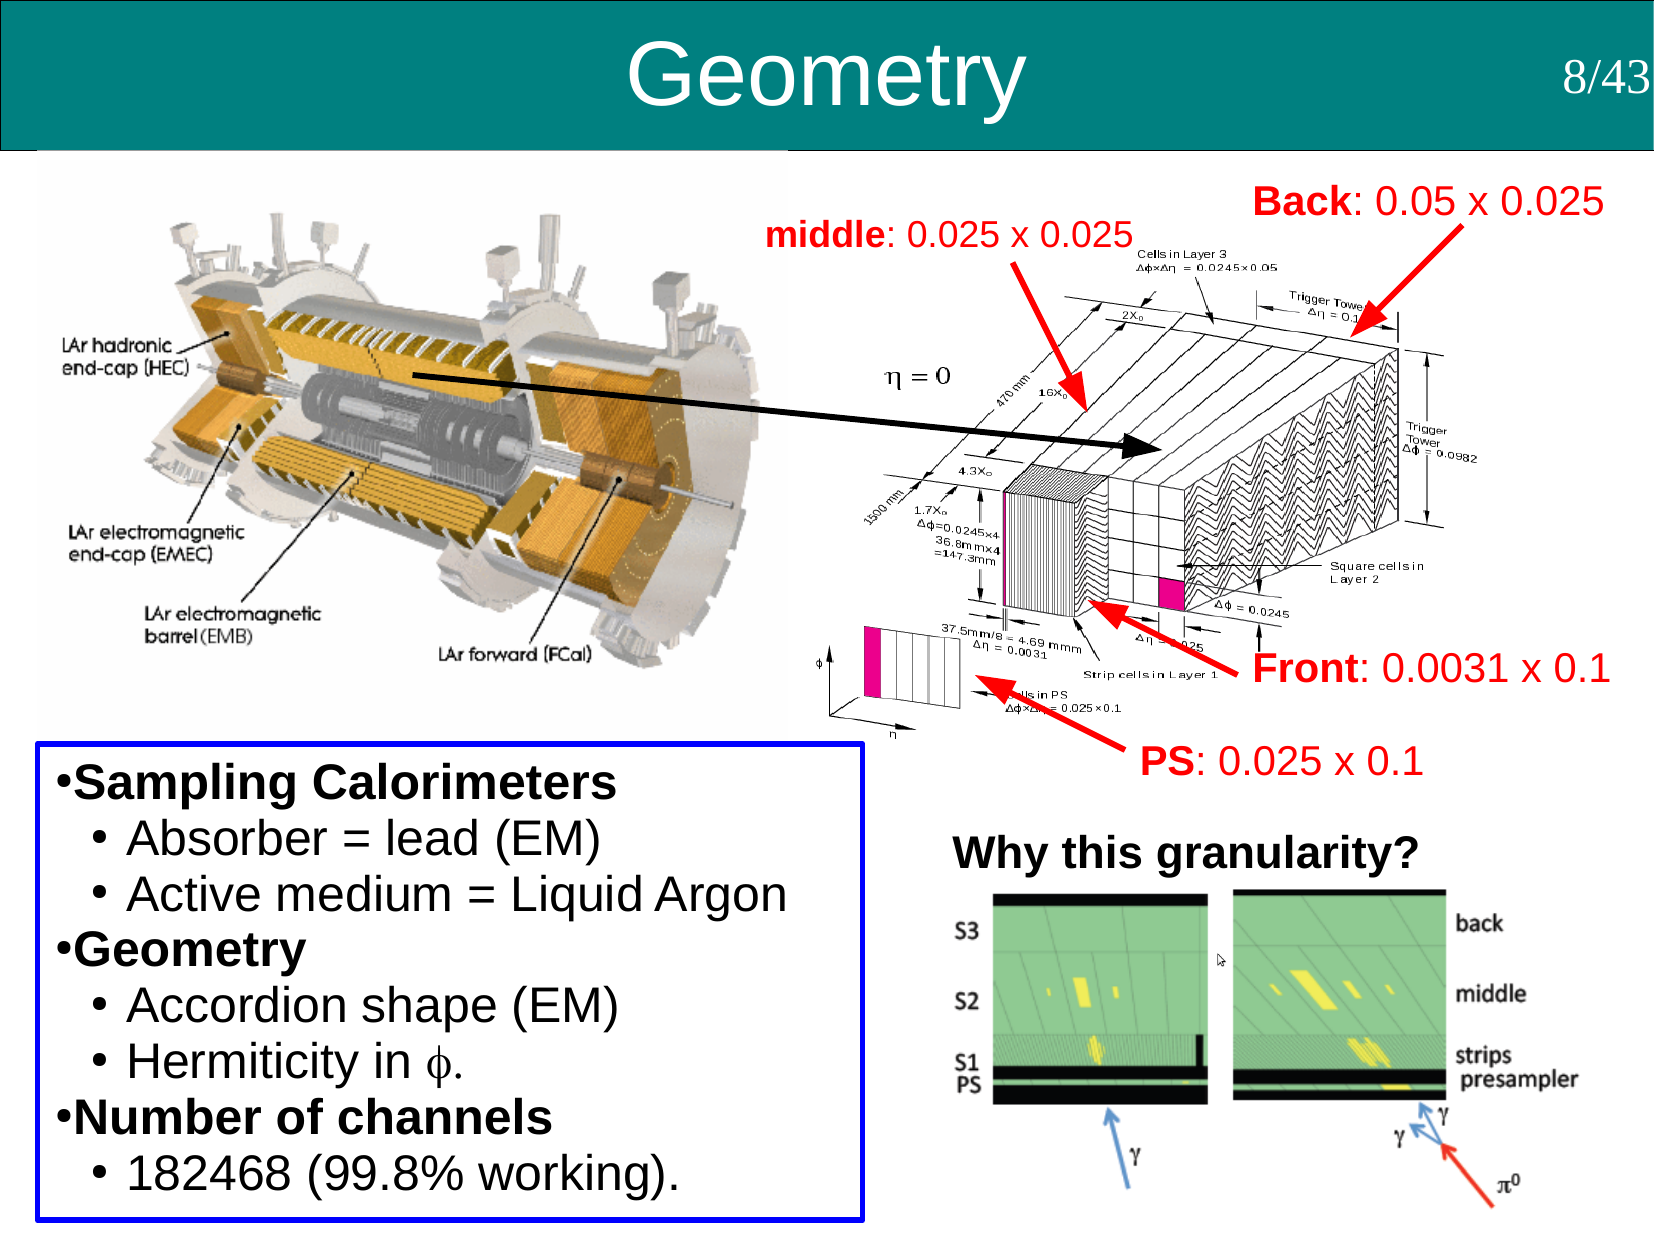

# Geometry
8
Back: 0.05 x 0.025
middle: 0.025 x 0.025
Front: 0.0031 x 0.1
PS: 0.025 x 0.1
Sampling Calorimeters
Absorber = lead (EM)
Active medium = Liquid Argon
Geometry
Accordion shape (EM)
Hermiticity in f.
Number of channels
182468 (99.8% working).
Why this granularity?